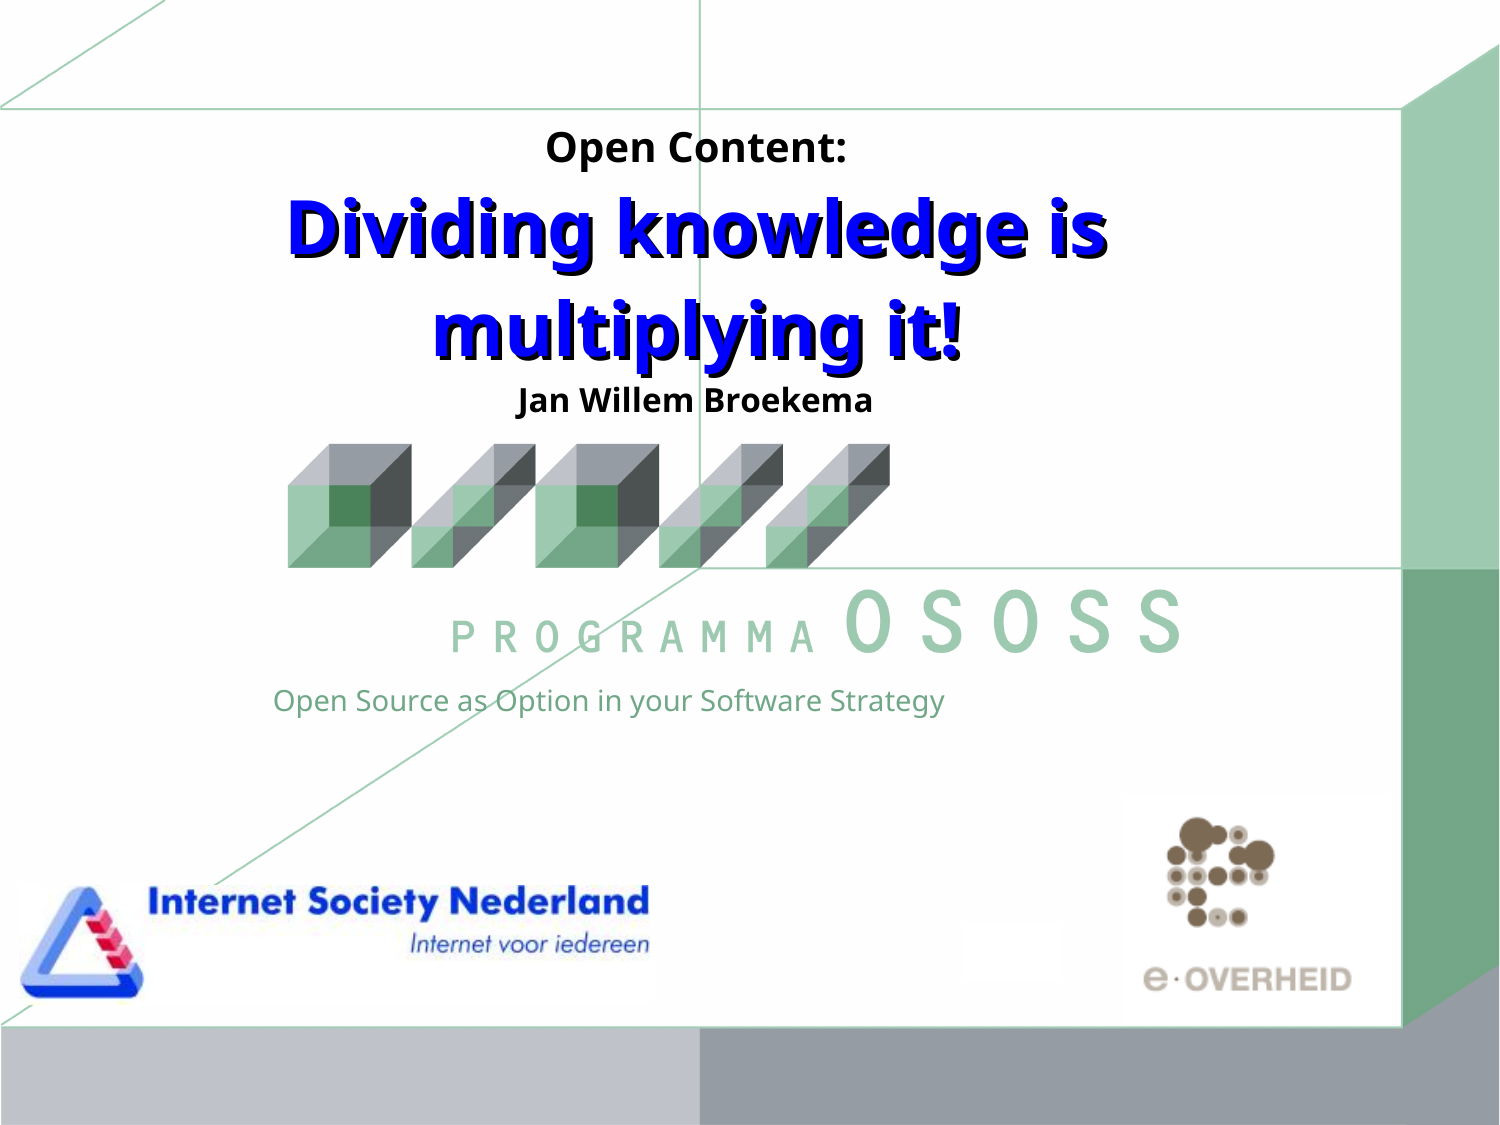

# Open Content: Dividing knowledge is multiplying it! Jan Willem Broekema
Open Source as Option in your Software Strategy